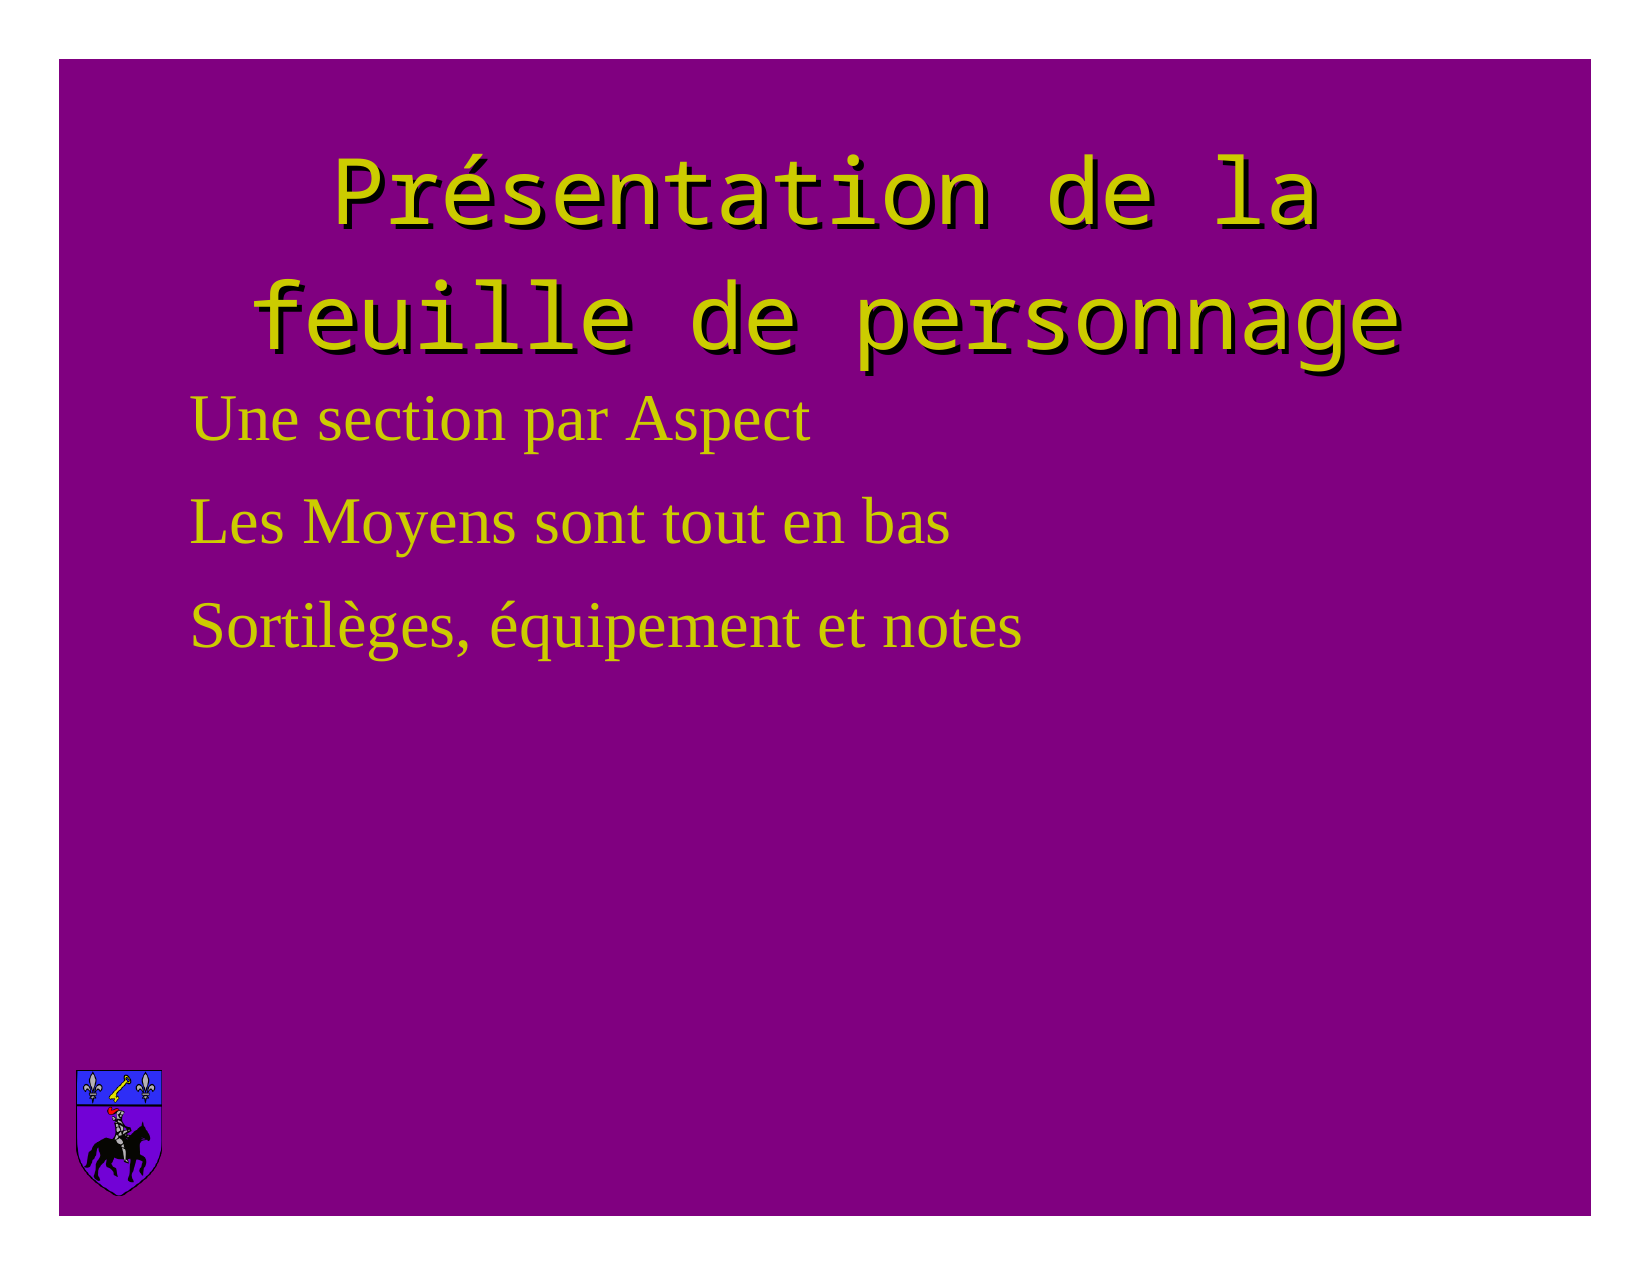

# Présentation de la feuille de personnage
Une section par Aspect
Les Moyens sont tout en bas
Sortilèges, équipement et notes